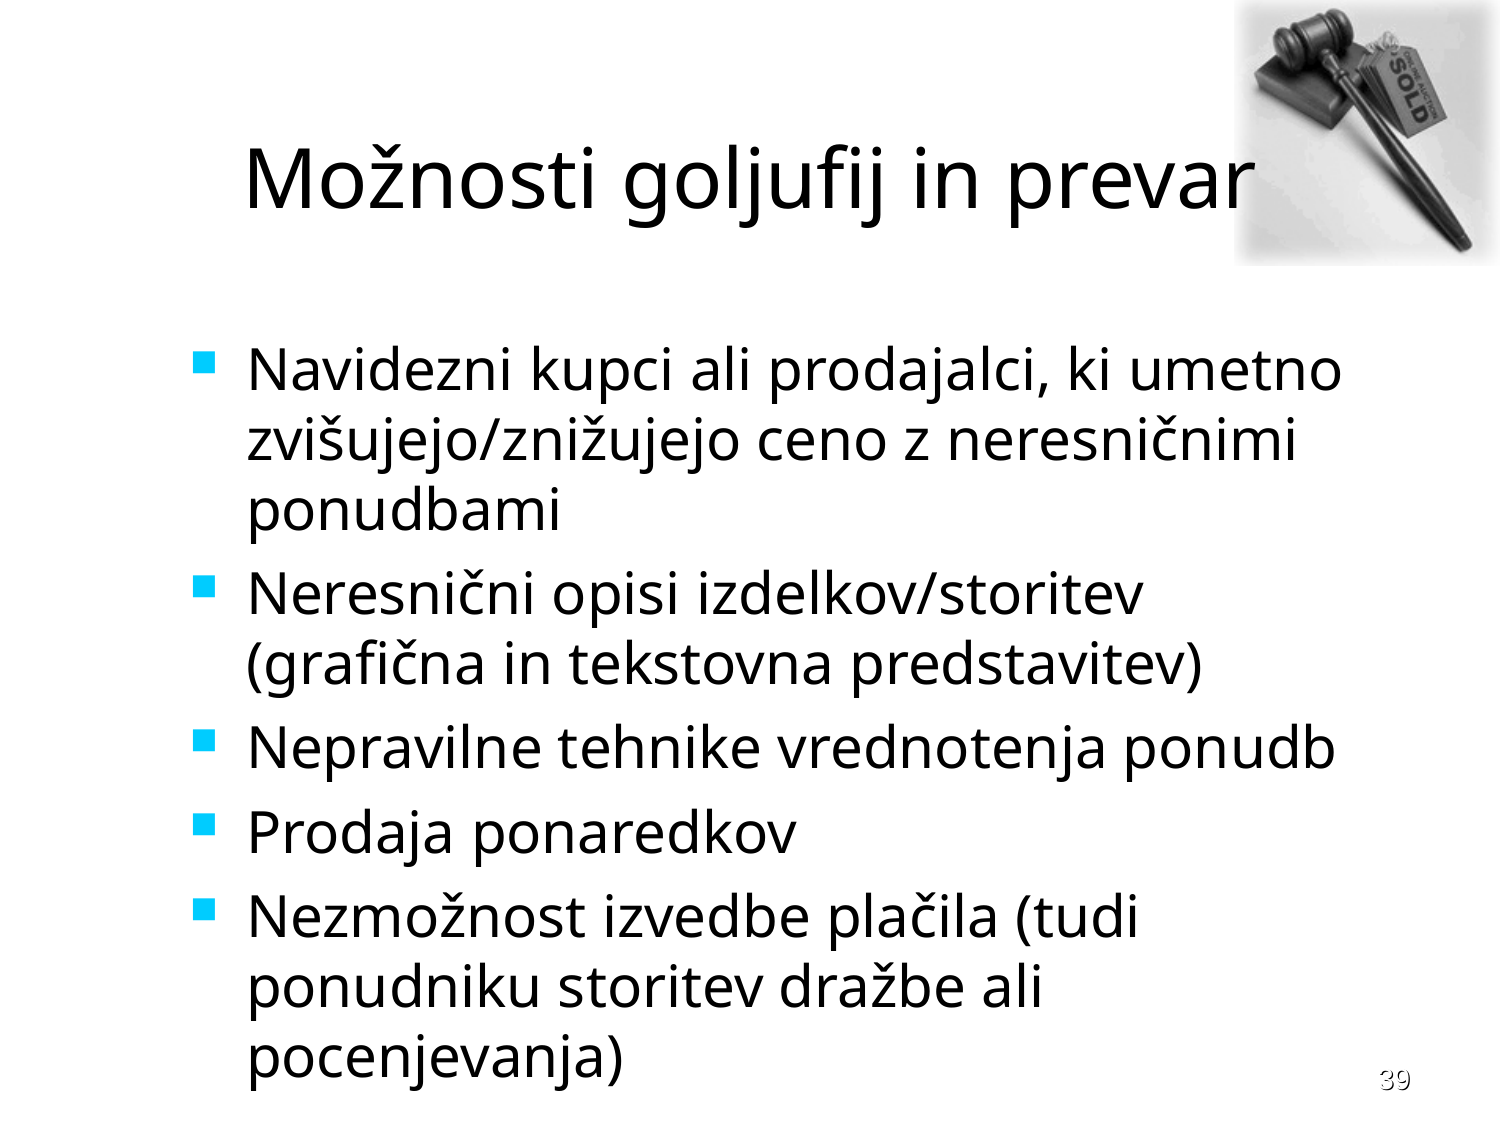

# Možnosti goljufij in prevar
Navidezni kupci ali prodajalci, ki umetno zvišujejo/znižujejo ceno z neresničnimi ponudbami
Neresnični opisi izdelkov/storitev (grafična in tekstovna predstavitev)
Nepravilne tehnike vrednotenja ponudb
Prodaja ponaredkov
Nezmožnost izvedbe plačila (tudi ponudniku storitev dražbe ali pocenjevanja)